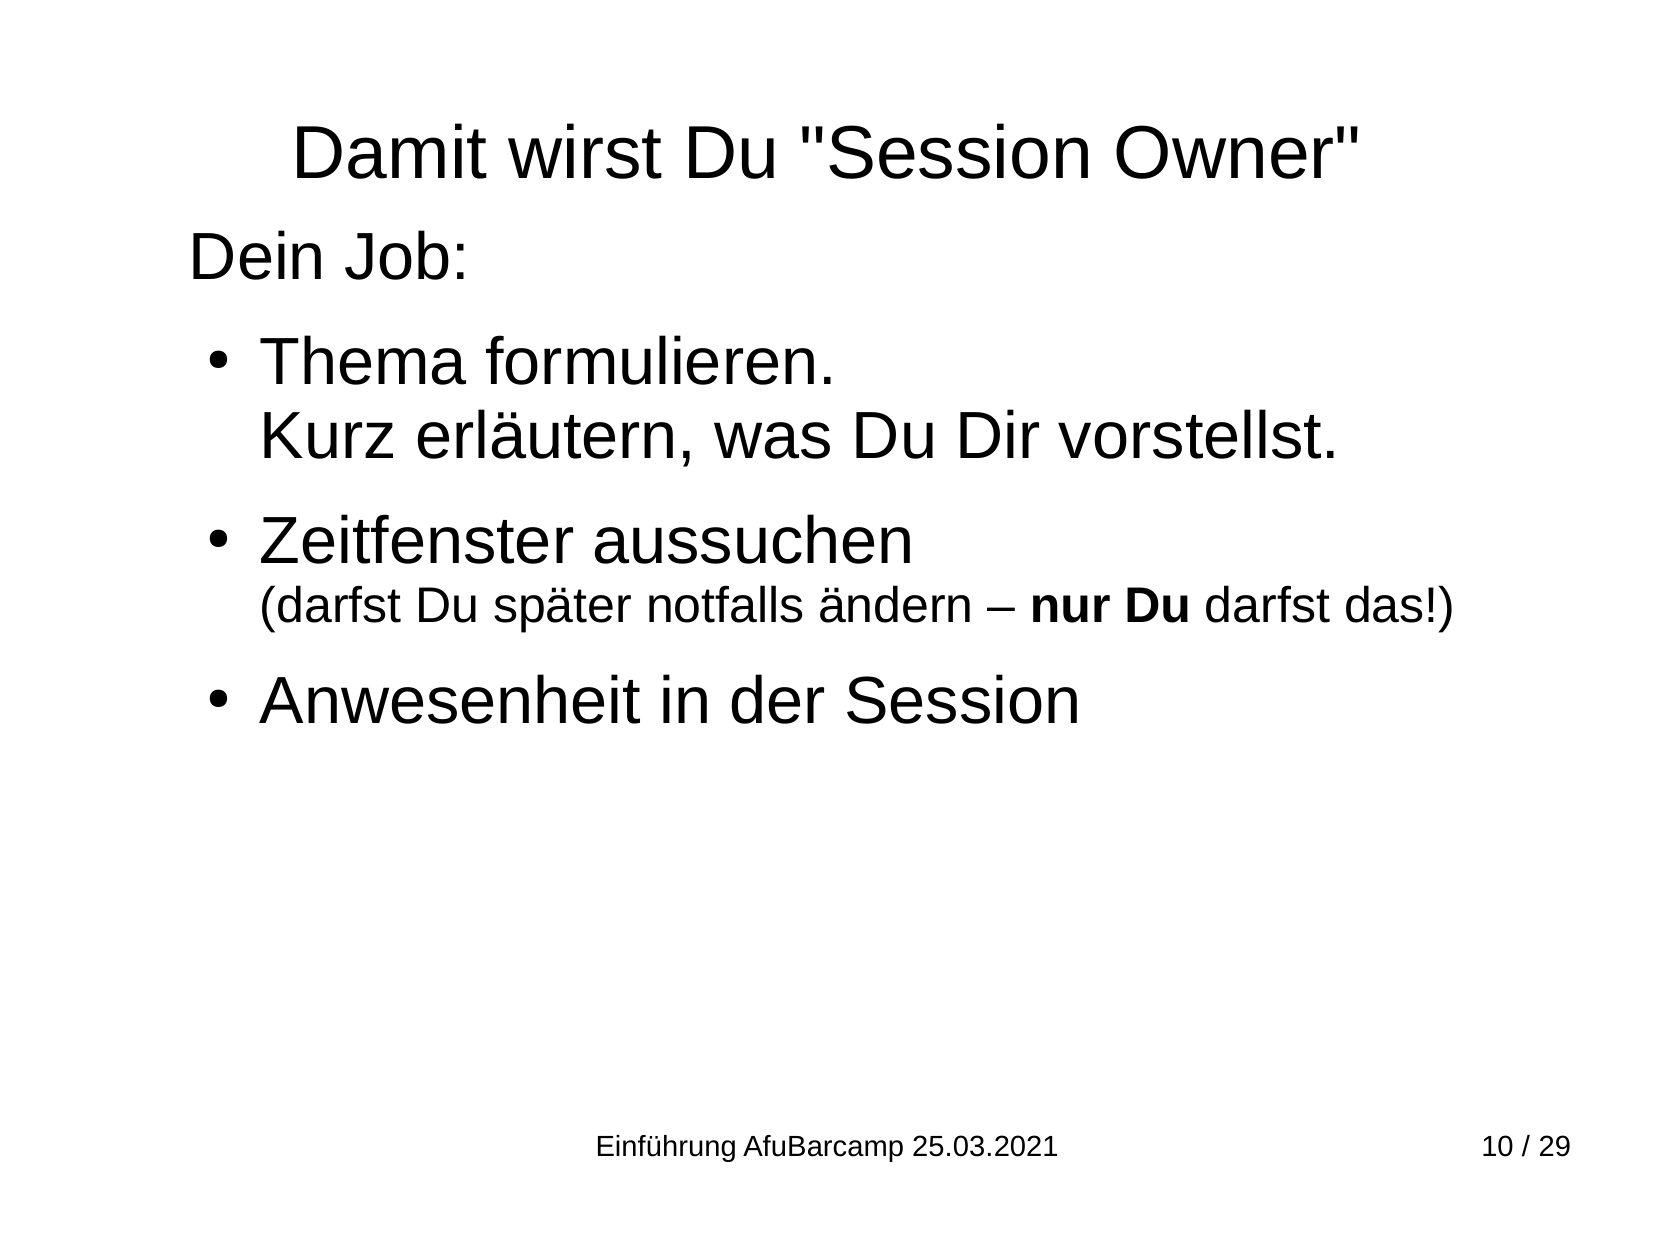

# Damit wirst Du "Session Owner"
Dein Job:
Thema formulieren.
Kurz erläutern, was Du Dir vorstellst.
Zeitfenster aussuchen
(darfst Du später notfalls ändern – nur Du darfst das!)
Anwesenheit in der Session